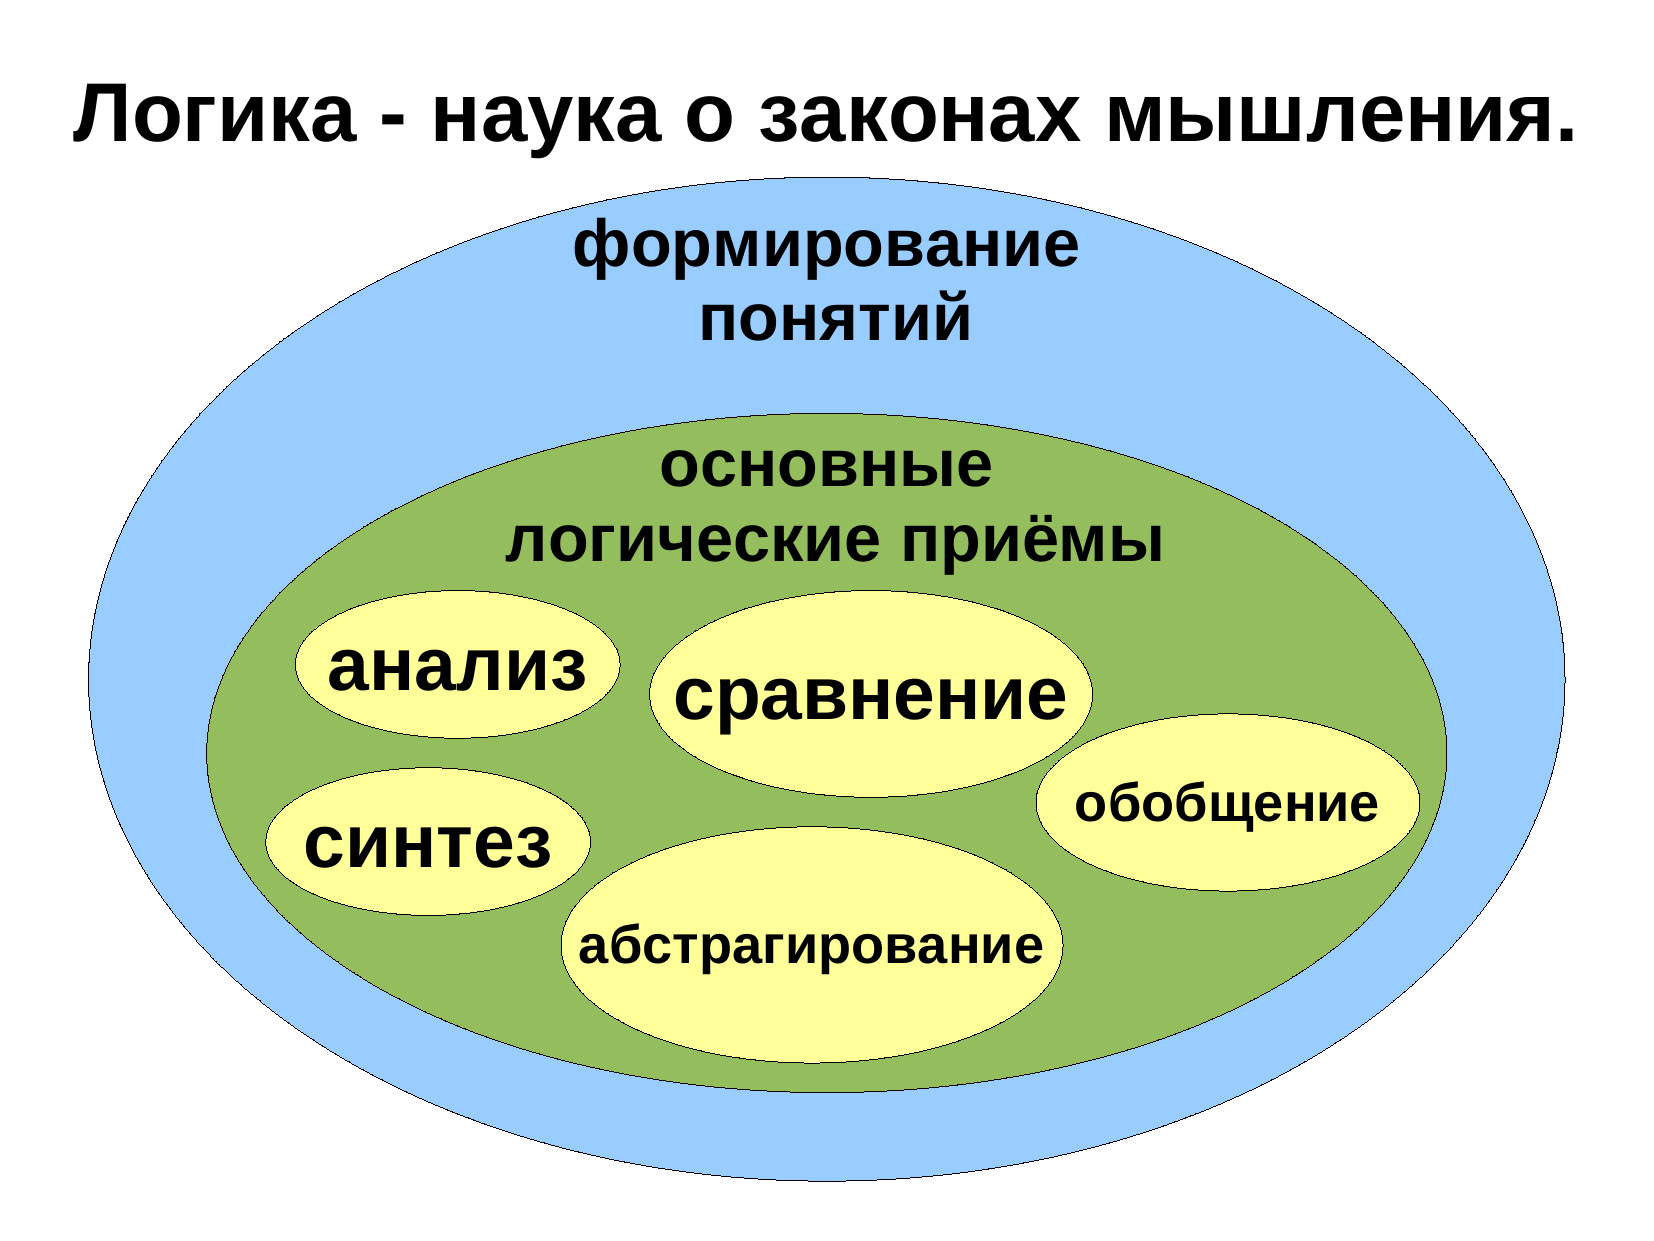

Логика - наука о законах мышления.
формирование
 понятий
основные
 логические приёмы
анализ
сравнение
обобщение
синтез
абстрагирование